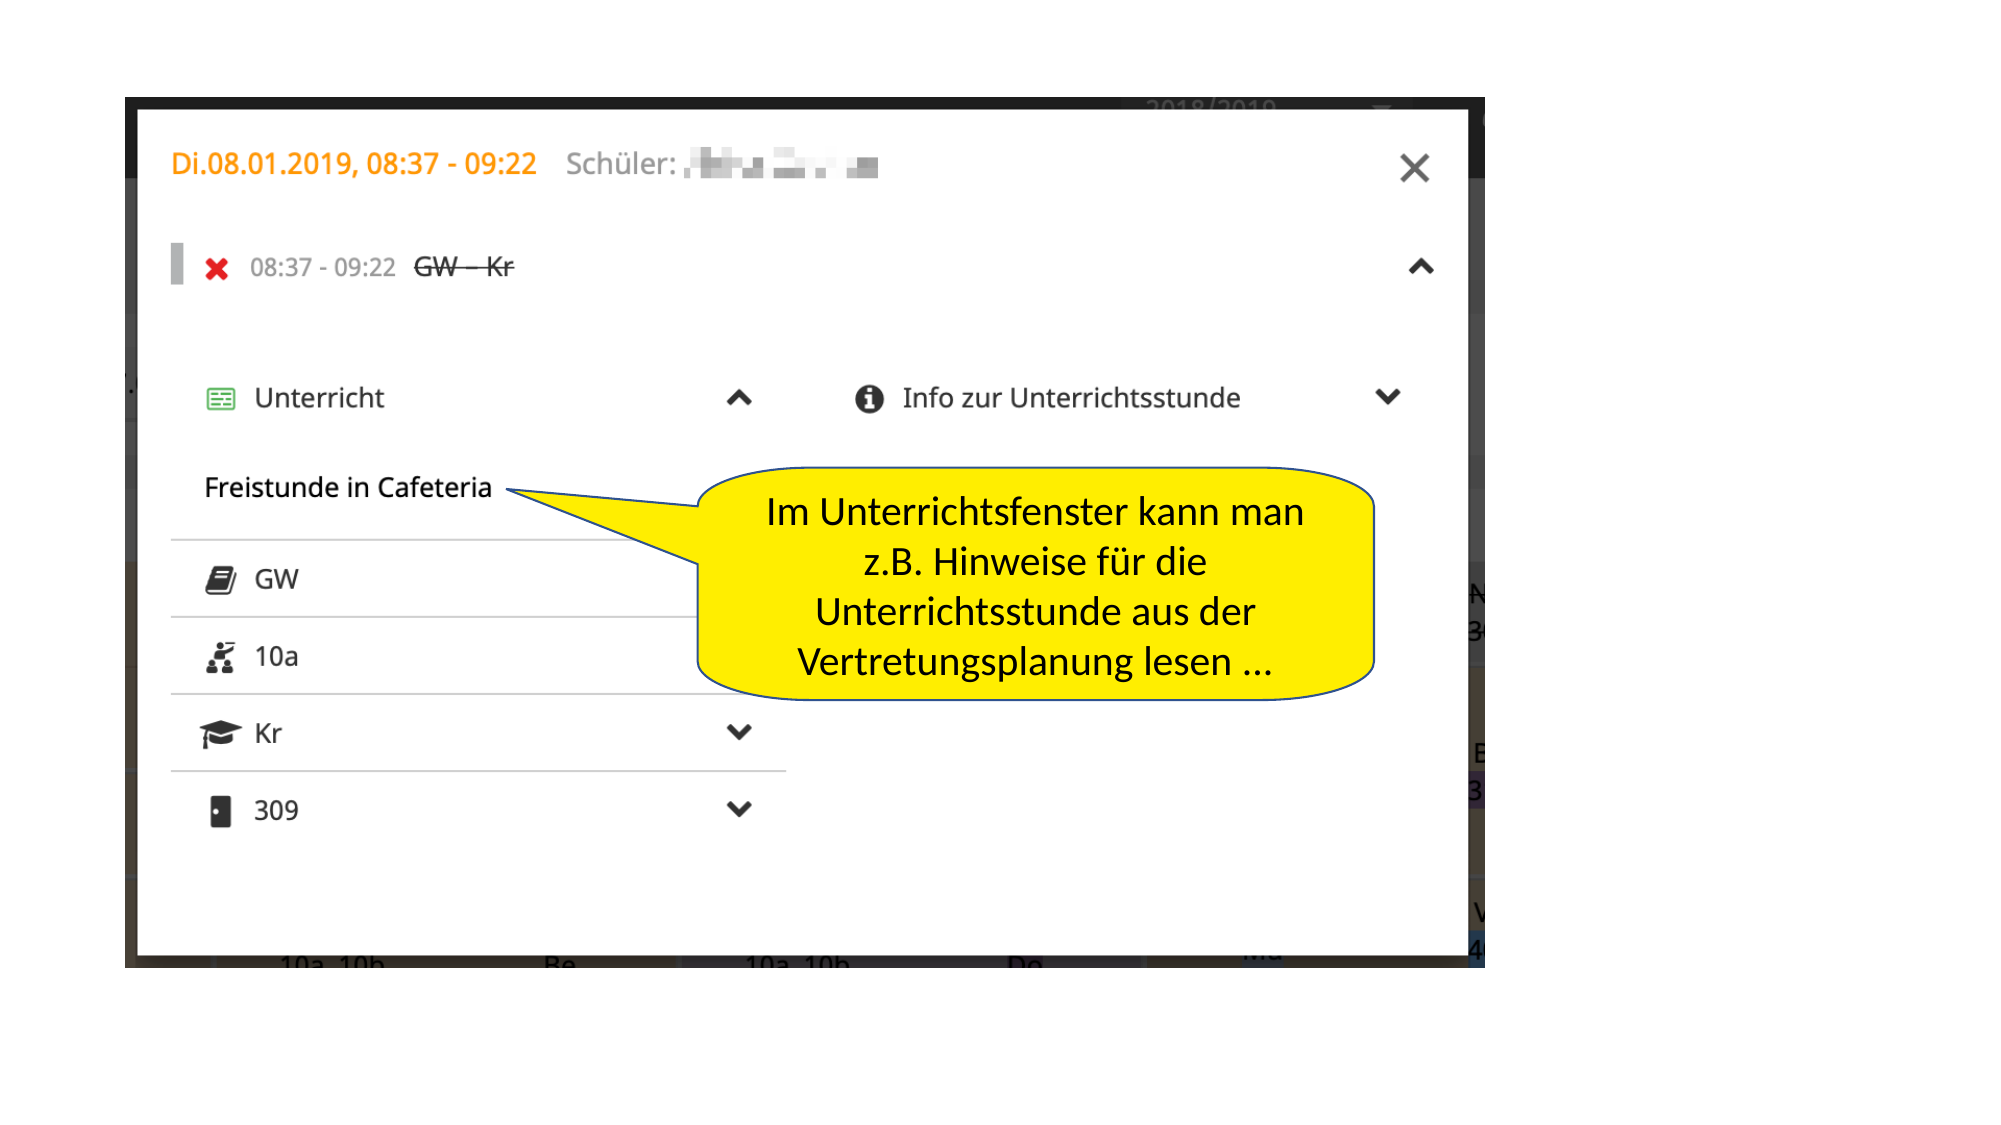

Im Unterrichtsfenster kann man z.B. Hinweise für die Unterrichtsstunde aus der Vertretungsplanung lesen ...